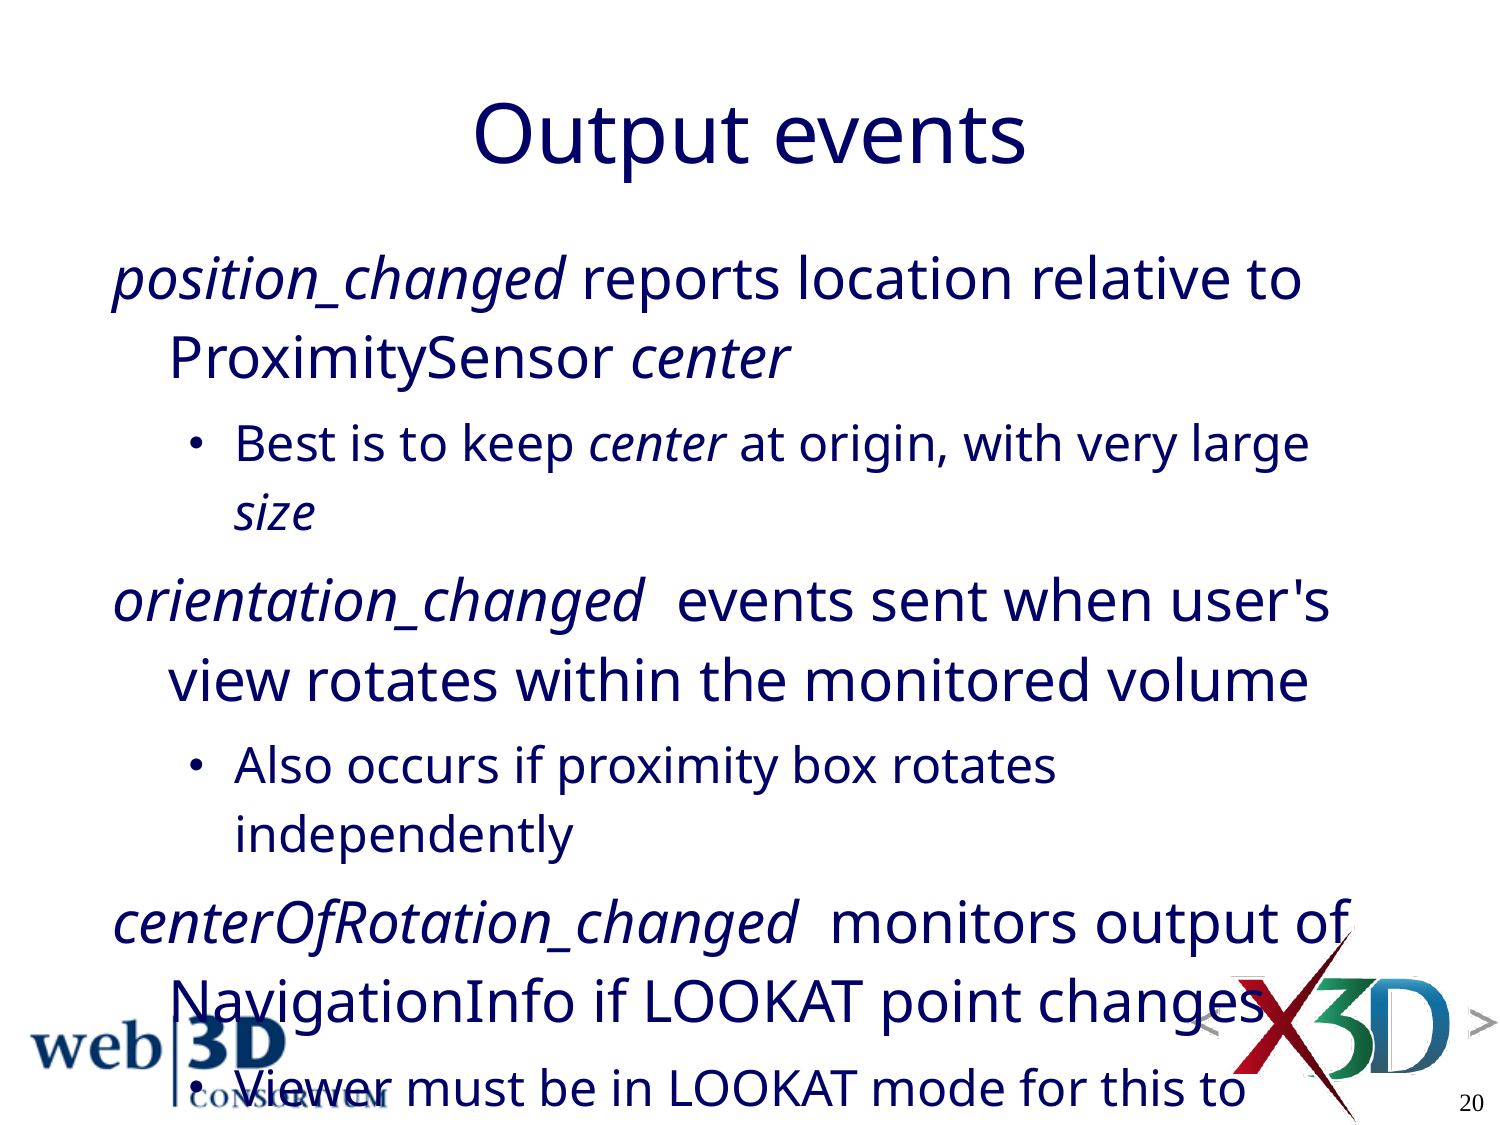

# Output events
position_changed reports location relative to ProximitySensor center
Best is to keep center at origin, with very large size
orientation_changed events sent when user's view rotates within the monitored volume
Also occurs if proximity box rotates independently
centerOfRotation_changed monitors output of NavigationInfo if LOOKAT point changes
Viewer must be in LOOKAT mode for this to occur